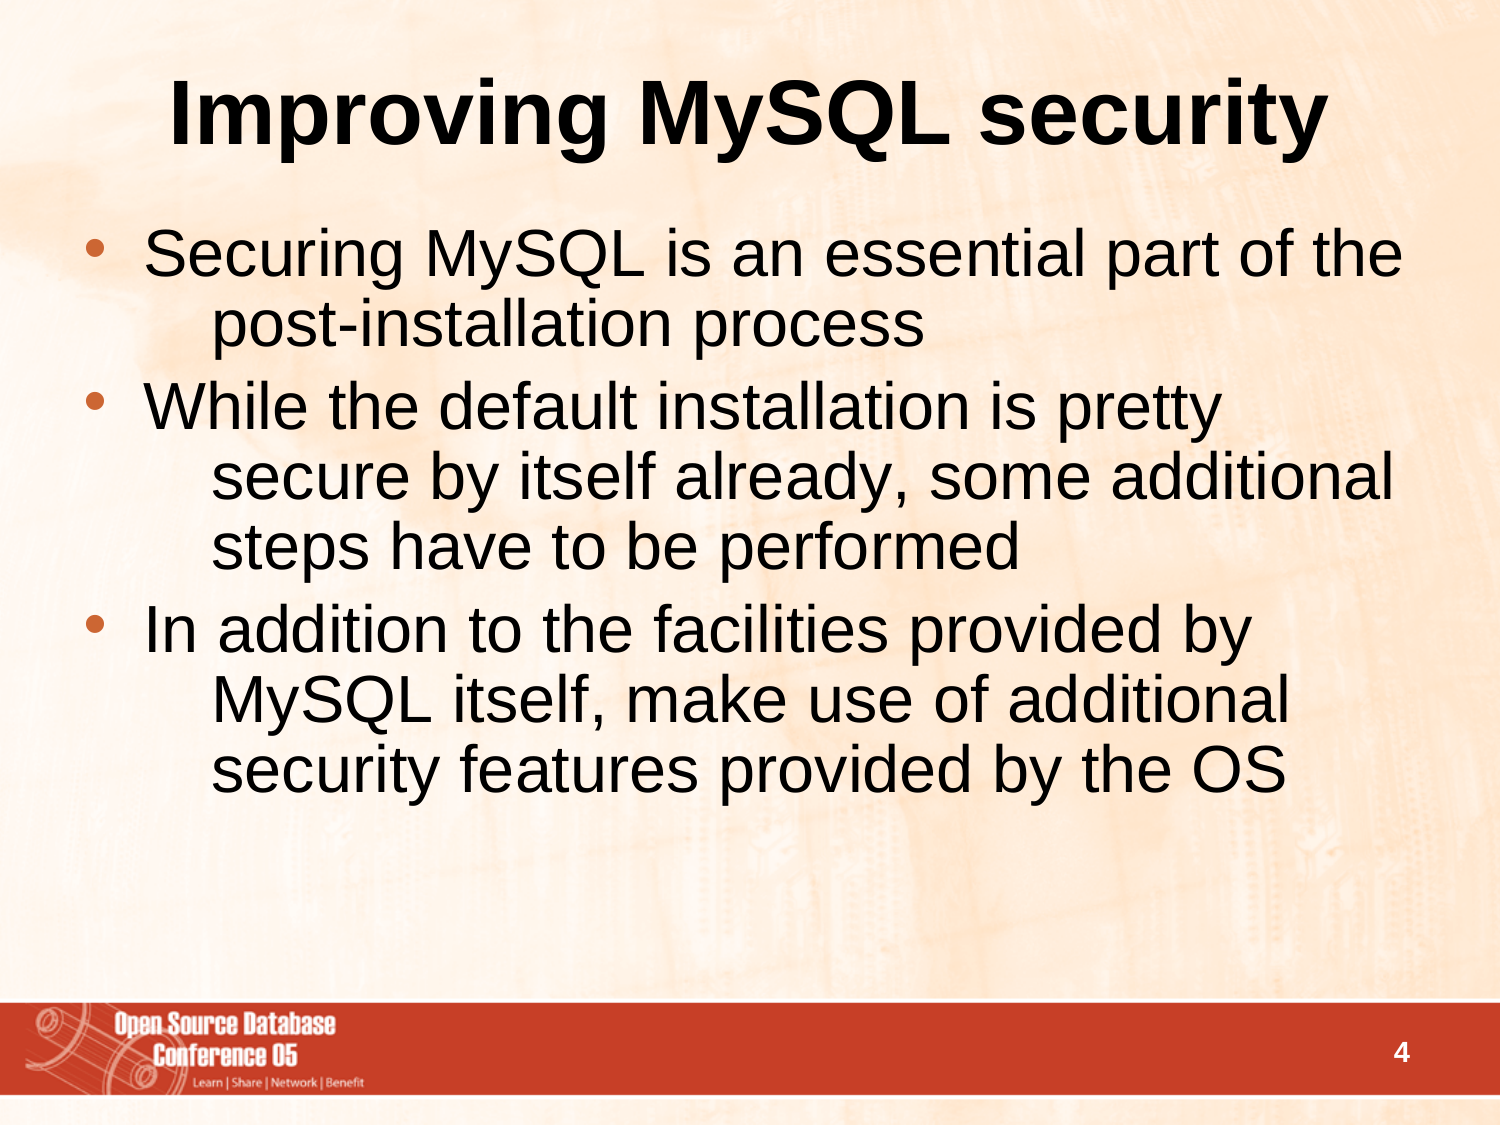

# Improving MySQL security
Securing MySQL is an essential part of the post-installation process
While the default installation is pretty secure by itself already, some additional steps have to be performed
In addition to the facilities provided by MySQL itself, make use of additional security features provided by the OS
4